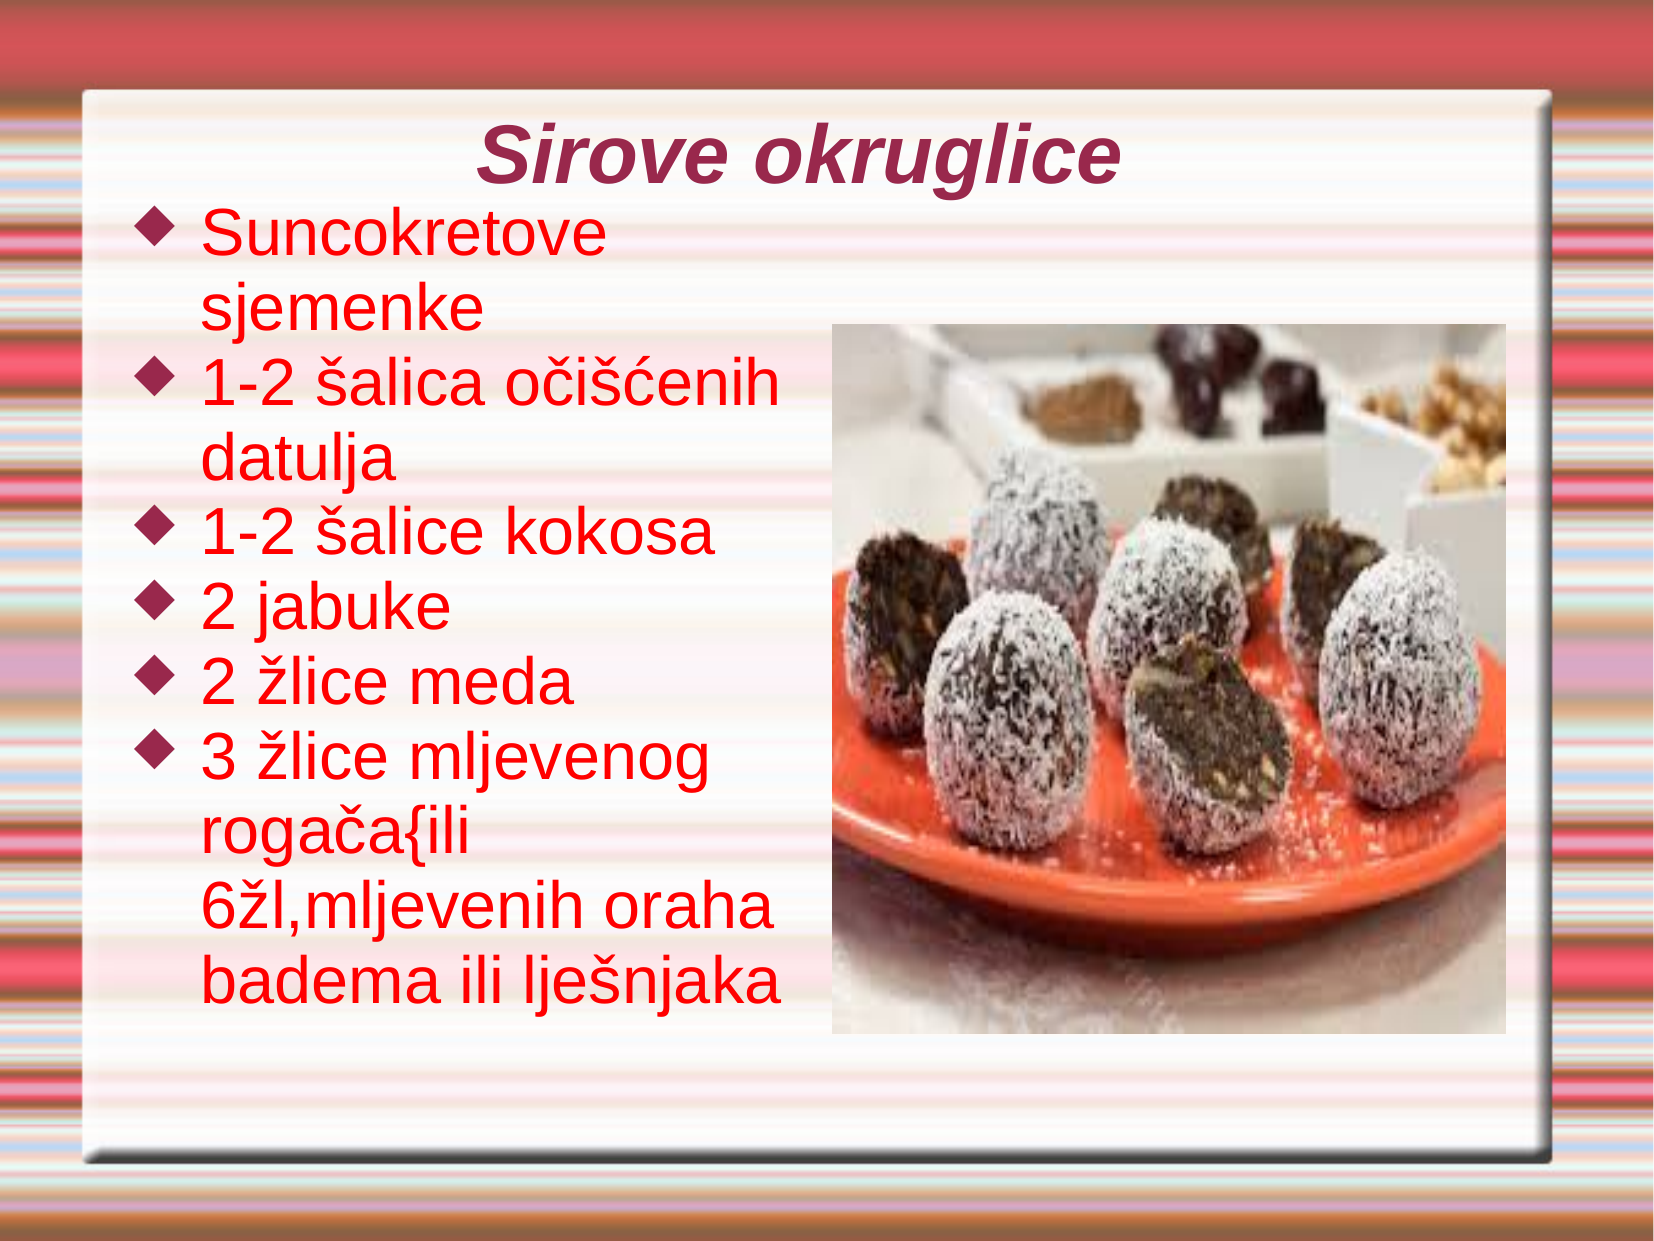

# Sirove okruglice
Suncokretove sjemenke
1-2 šalica očišćenih datulja
1-2 šalice kokosa
2 jabuke
2 žlice meda
3 žlice mljevenog rogača{ili 6žl,mljevenih oraha badema ili lješnjaka